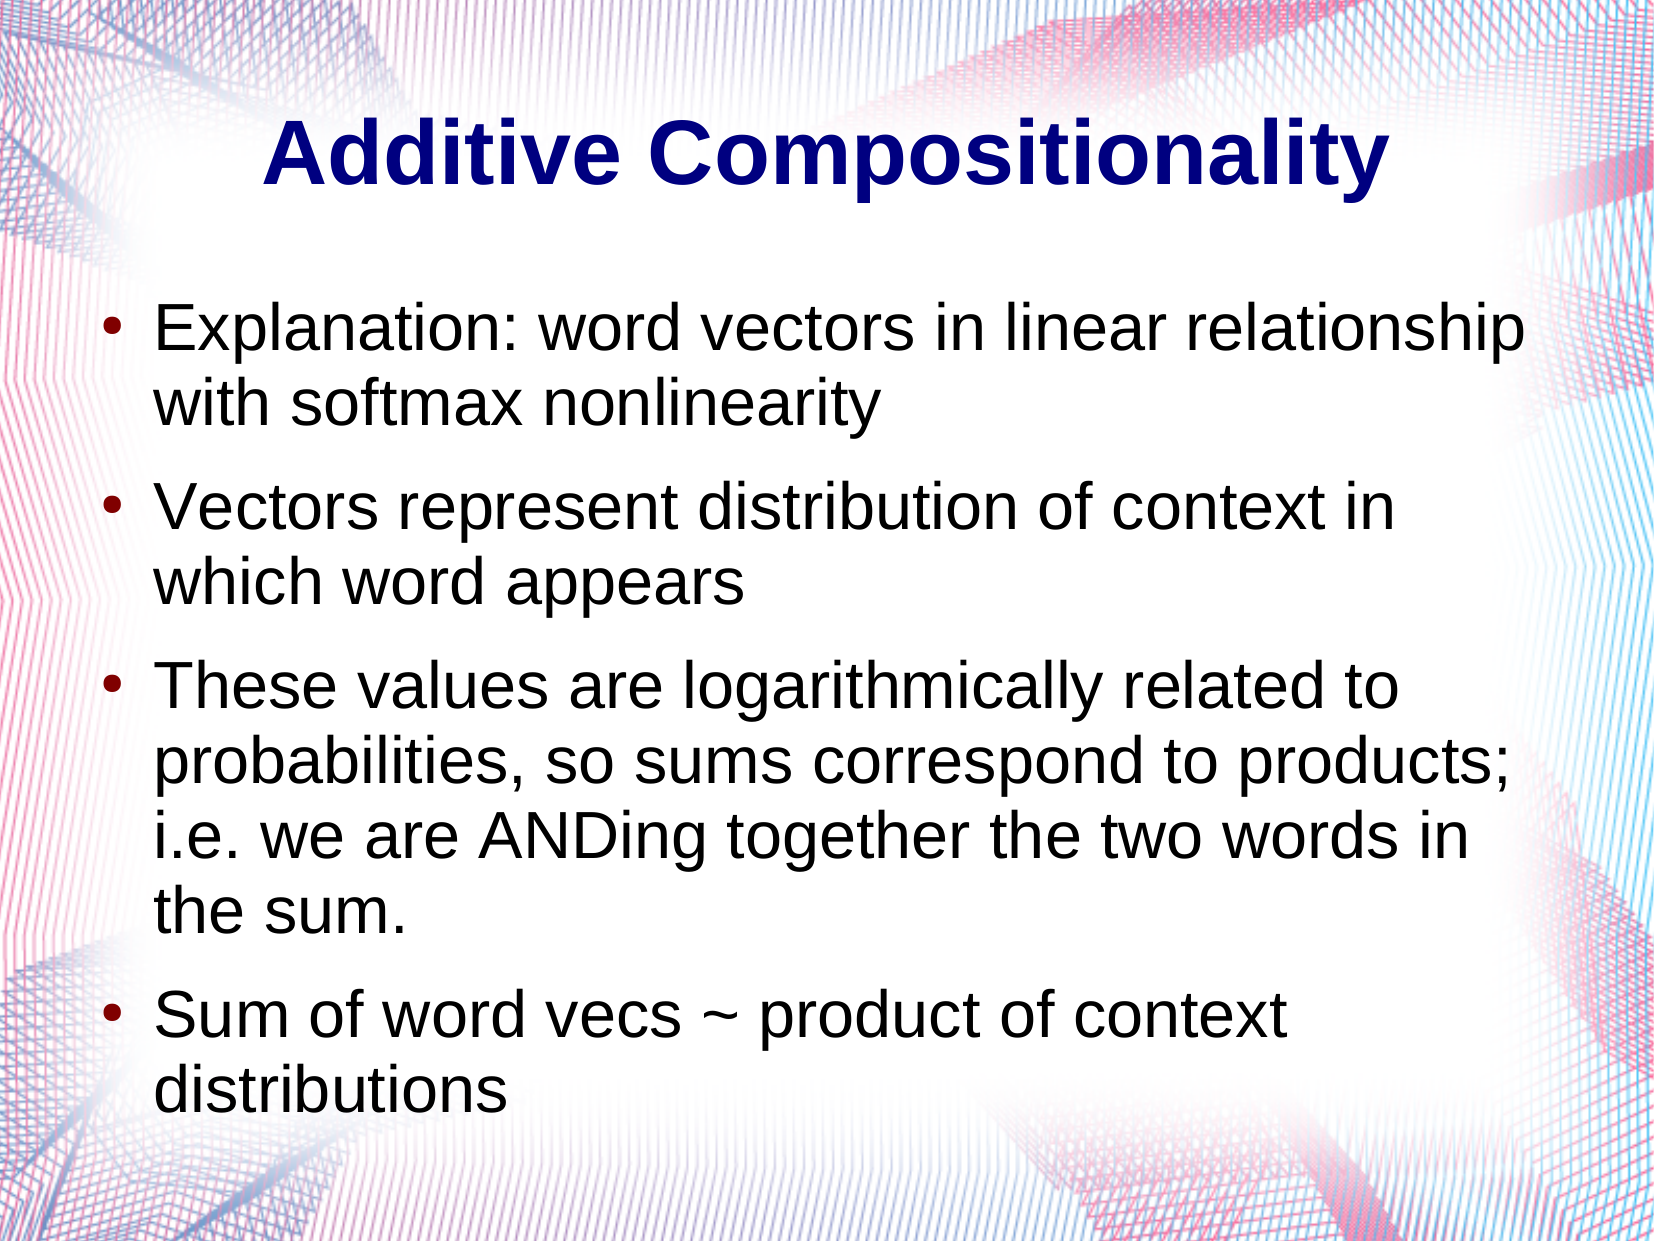

# Additive Compositionality
Explanation: word vectors in linear relationship with softmax nonlinearity
Vectors represent distribution of context in which word appears
These values are logarithmically related to probabilities, so sums correspond to products; i.e. we are ANDing together the two words in the sum.
Sum of word vecs ~ product of context distributions